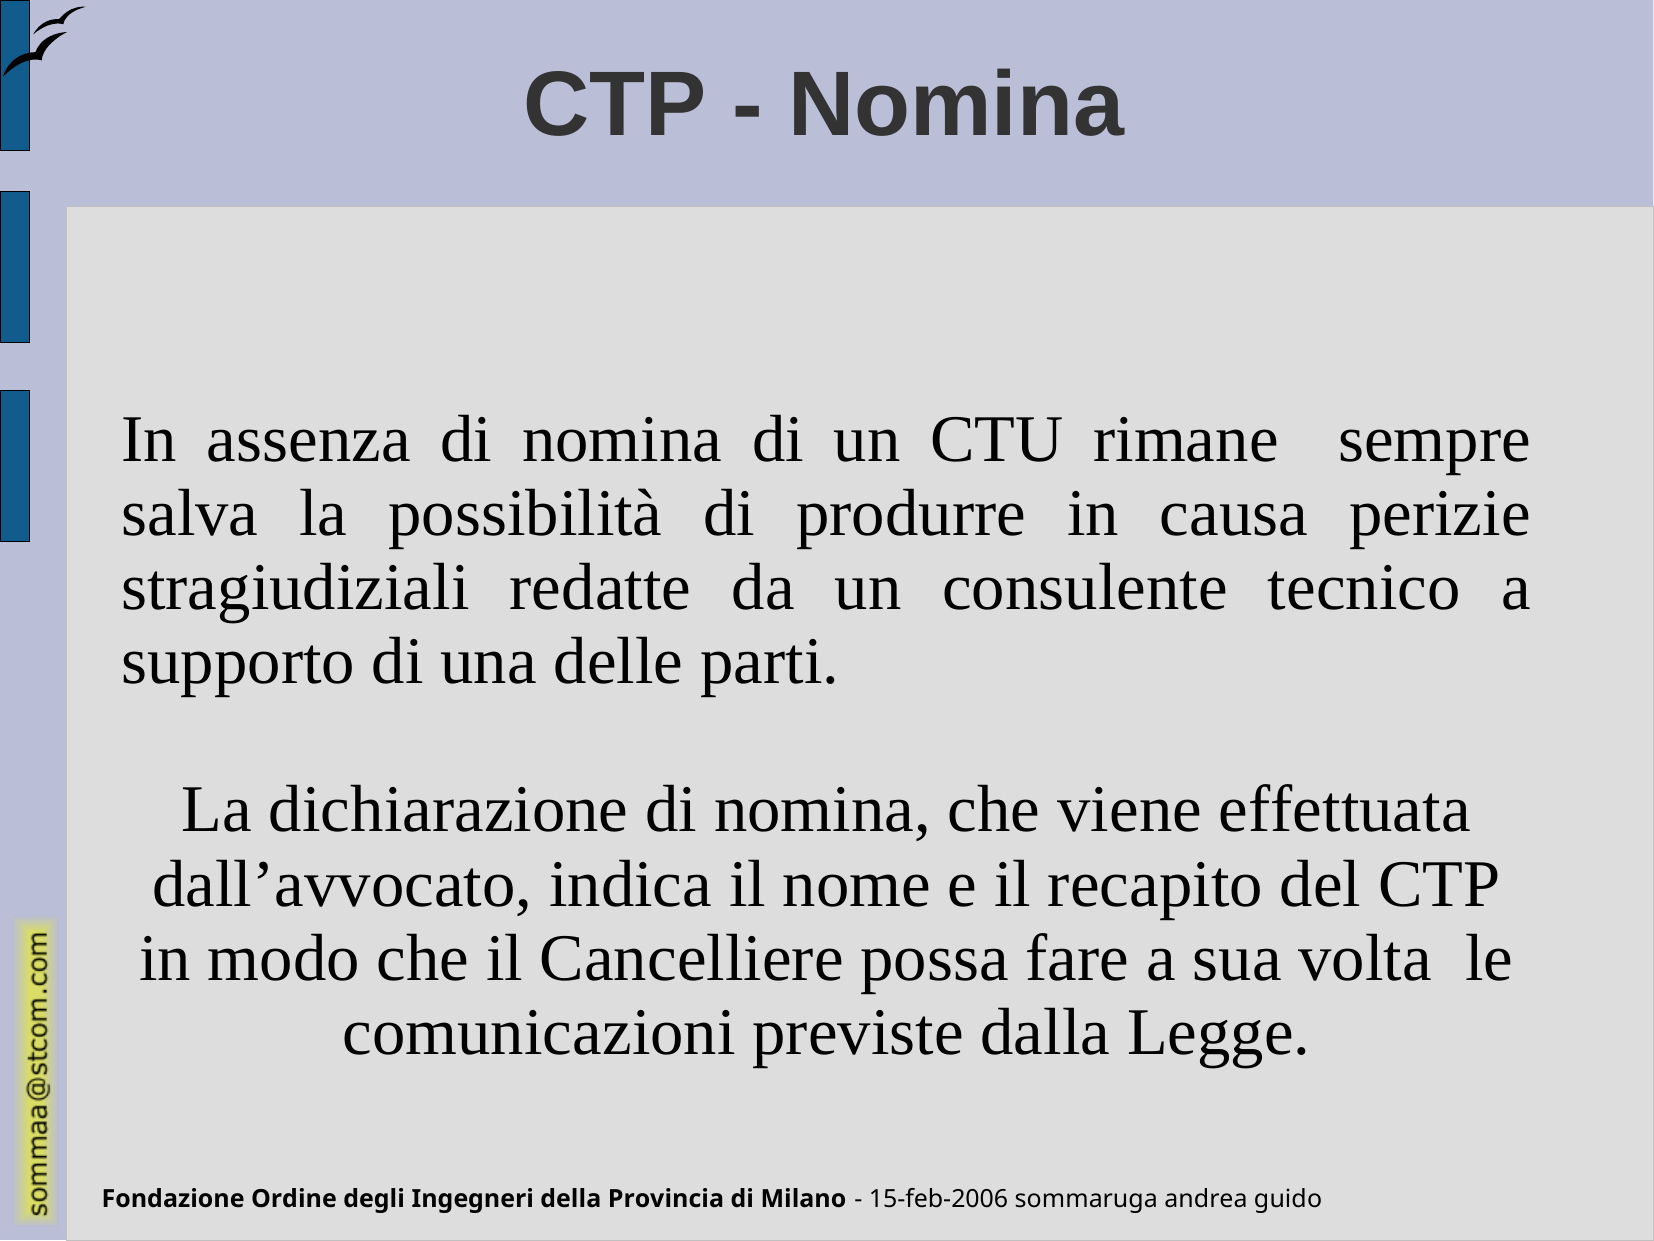

# CTP - Nomina
In assenza di nomina di un CTU rimane sempre salva la possibilità di produrre in causa perizie stragiudiziali redatte da un consulente tecnico a supporto di una delle parti.
La dichiarazione di nomina, che viene effettuata dall’avvocato, indica il nome e il recapito del CTP in modo che il Cancelliere possa fare a sua volta le comunicazioni previste dalla Legge.